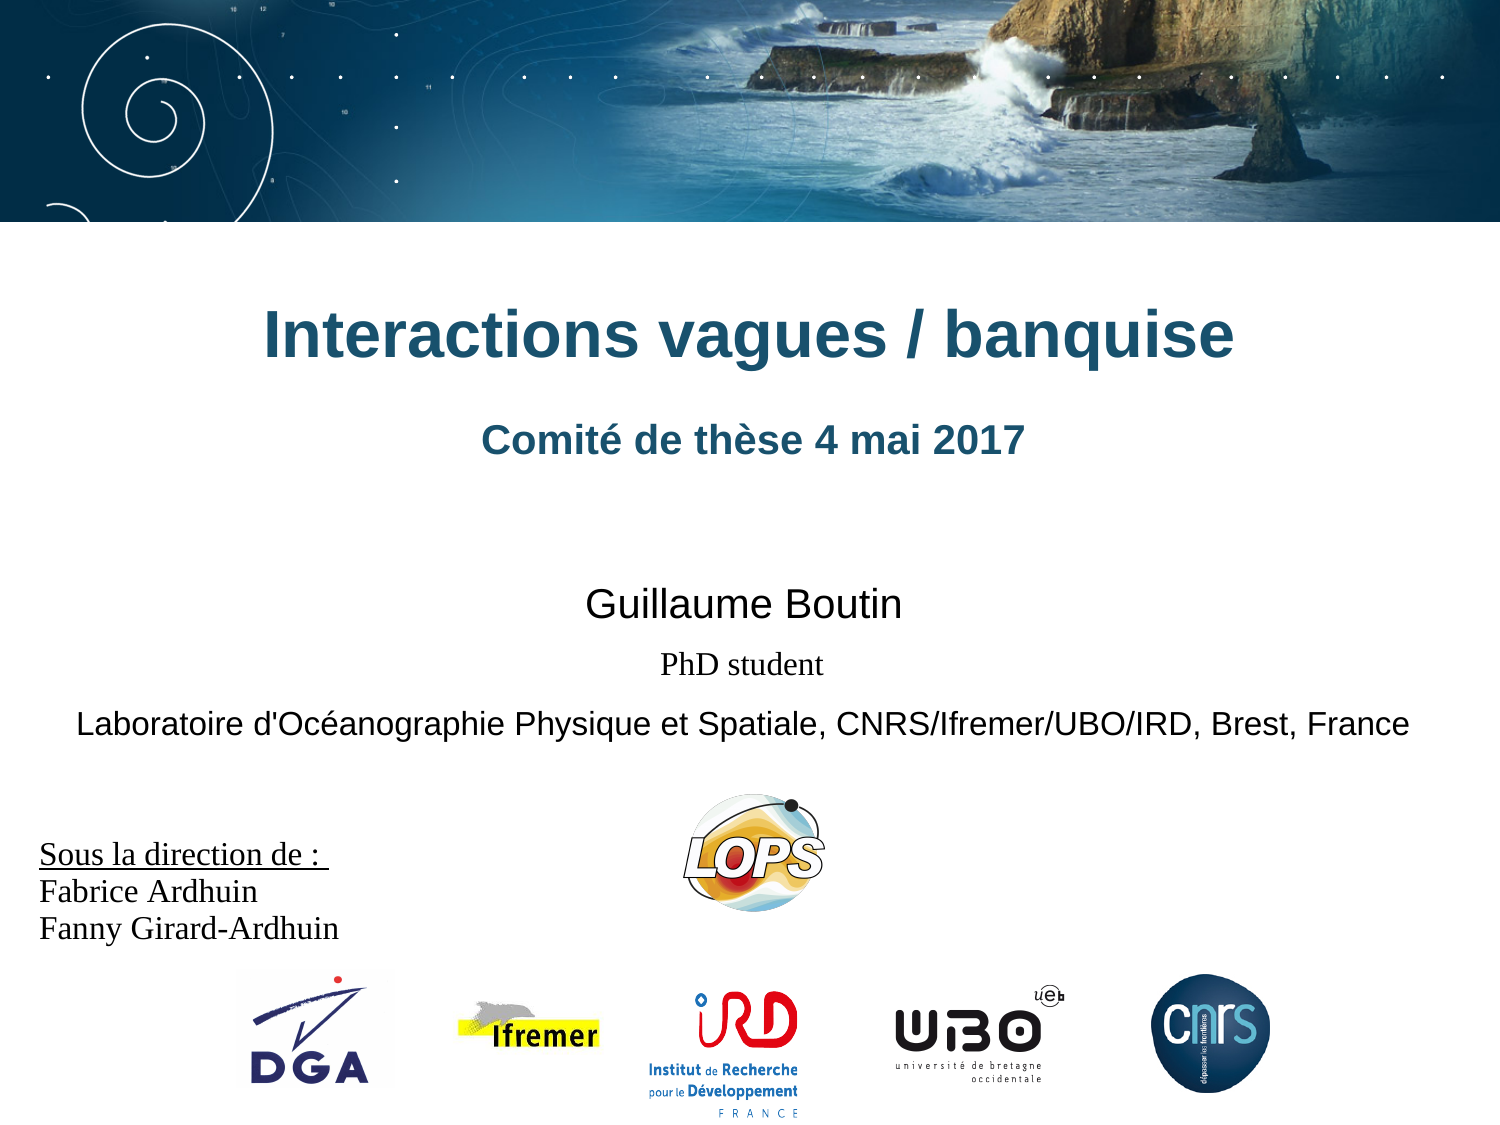

Interactions vagues / banquise
Comité de thèse 4 mai 2017
Guillaume Boutin
Laboratoire d'Océanographie Physique et Spatiale, CNRS/Ifremer/UBO/IRD, Brest, France
PhD student
Sous la direction de :
Fabrice Ardhuin
Fanny Girard-Ardhuin